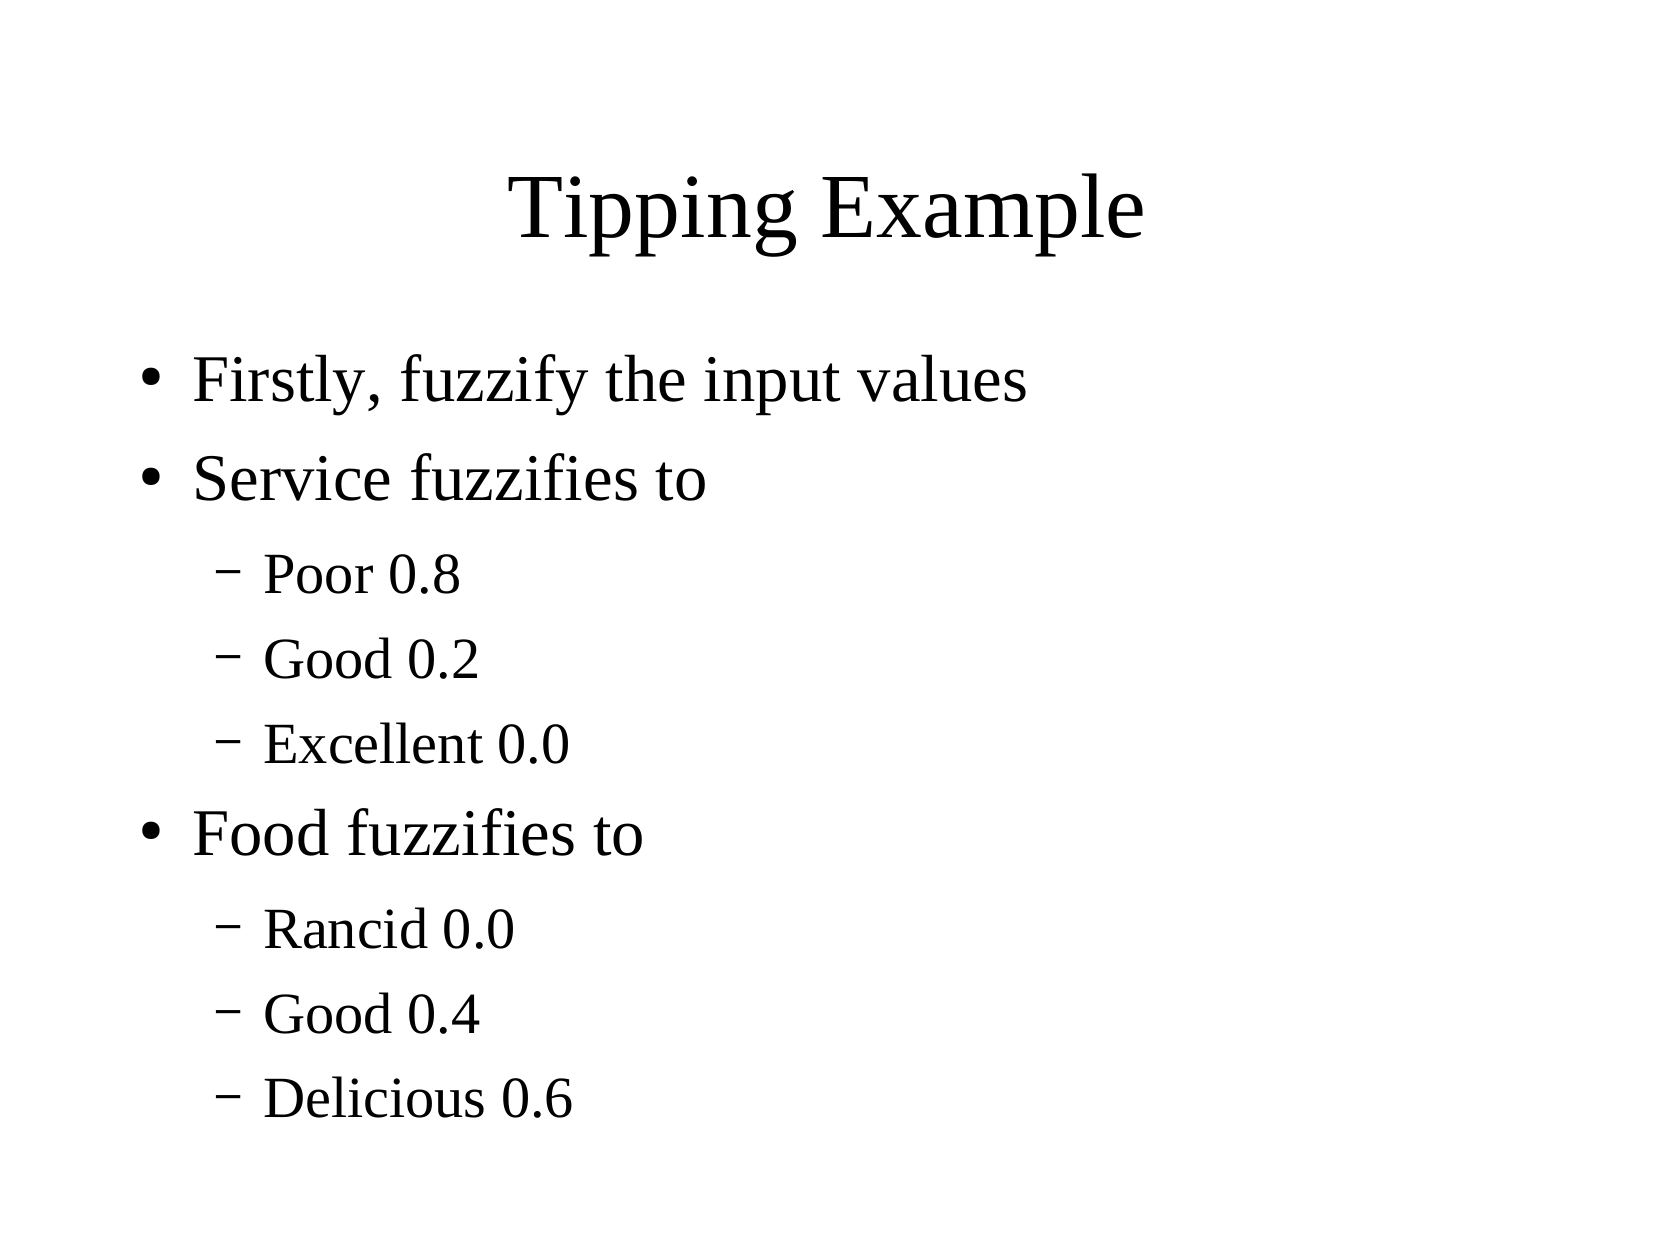

# Tipping Example
Firstly, fuzzify the input values
Service fuzzifies to
Poor 0.8
Good 0.2
Excellent 0.0
Food fuzzifies to
Rancid 0.0
Good 0.4
Delicious 0.6